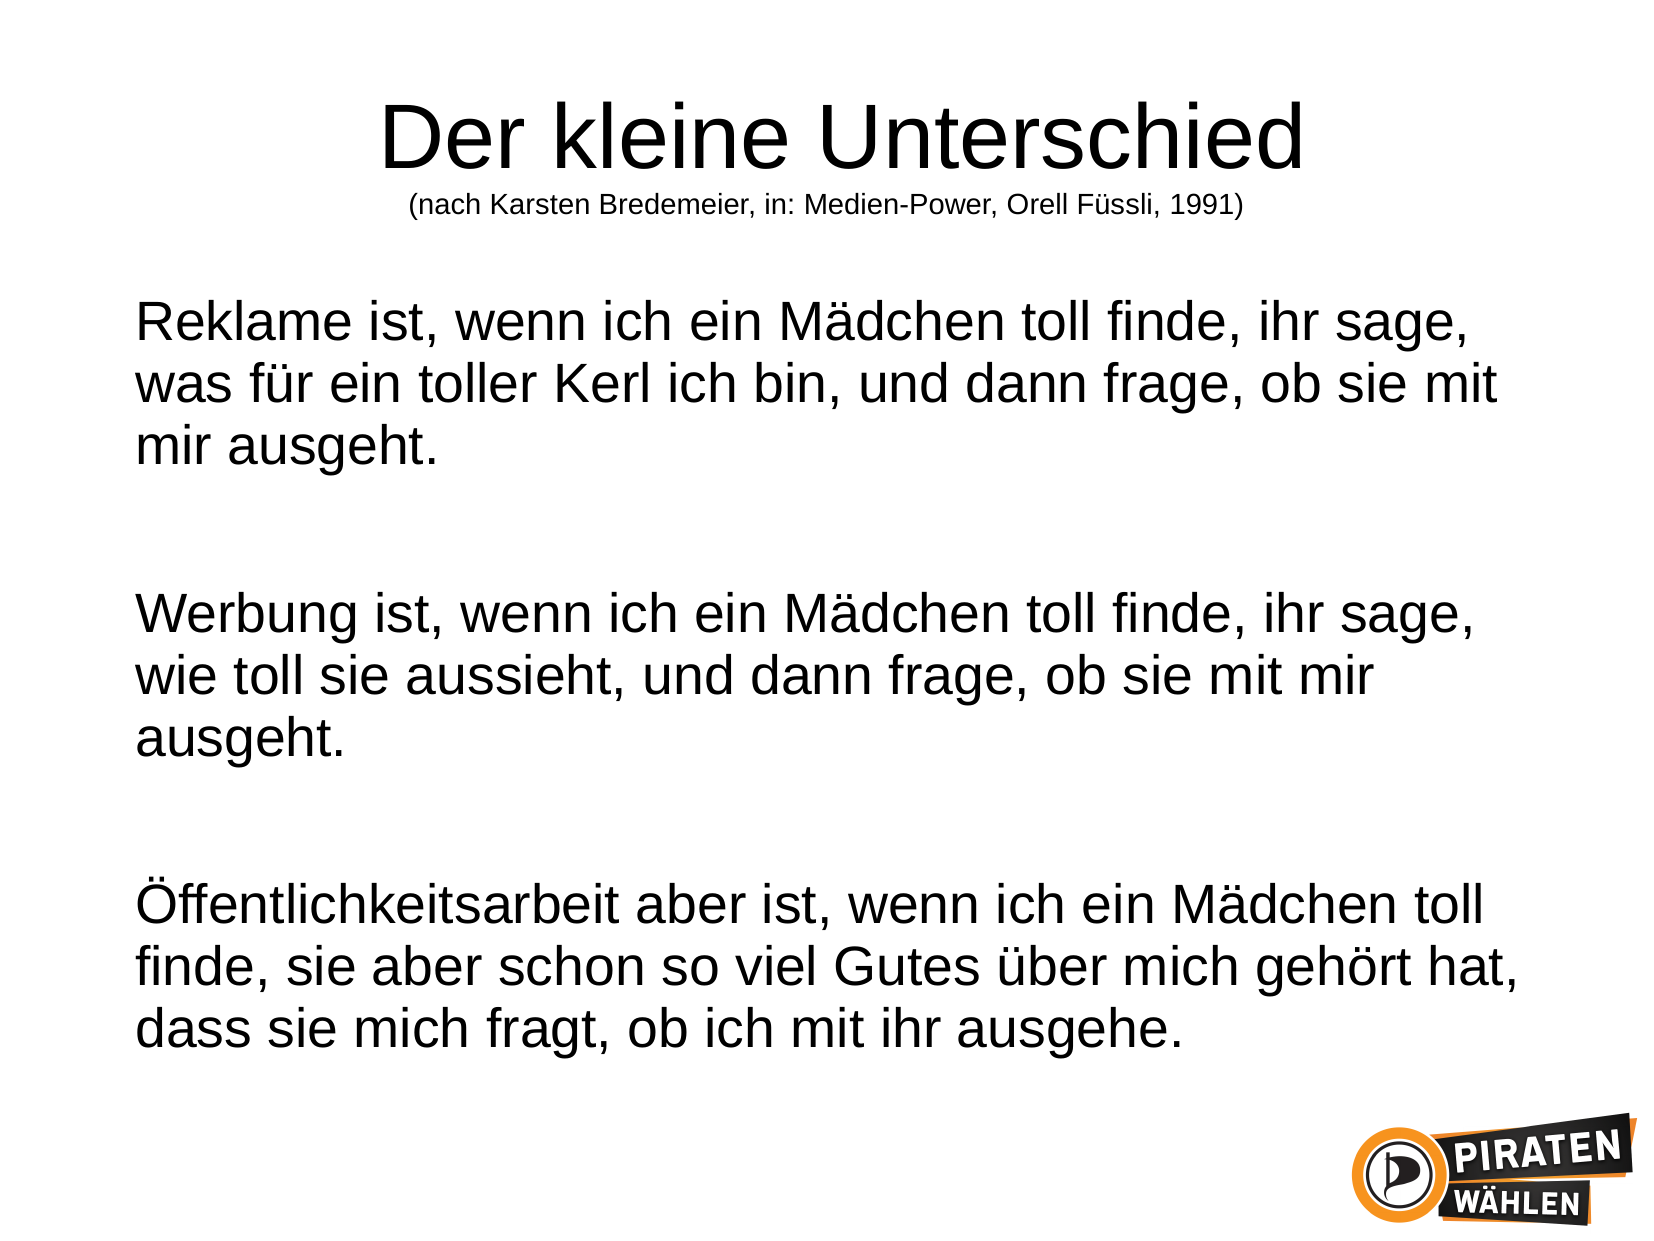

# Der kleine Unterschied (nach Karsten Bredemeier, in: Medien-Power, Orell Füssli, 1991)
Reklame ist, wenn ich ein Mädchen toll finde, ihr sage, was für ein toller Kerl ich bin, und dann frage, ob sie mit mir ausgeht.
Werbung ist, wenn ich ein Mädchen toll finde, ihr sage, wie toll sie aussieht, und dann frage, ob sie mit mir ausgeht.
Öffentlichkeitsarbeit aber ist, wenn ich ein Mädchen toll finde, sie aber schon so viel Gutes über mich gehört hat, dass sie mich fragt, ob ich mit ihr ausgehe.